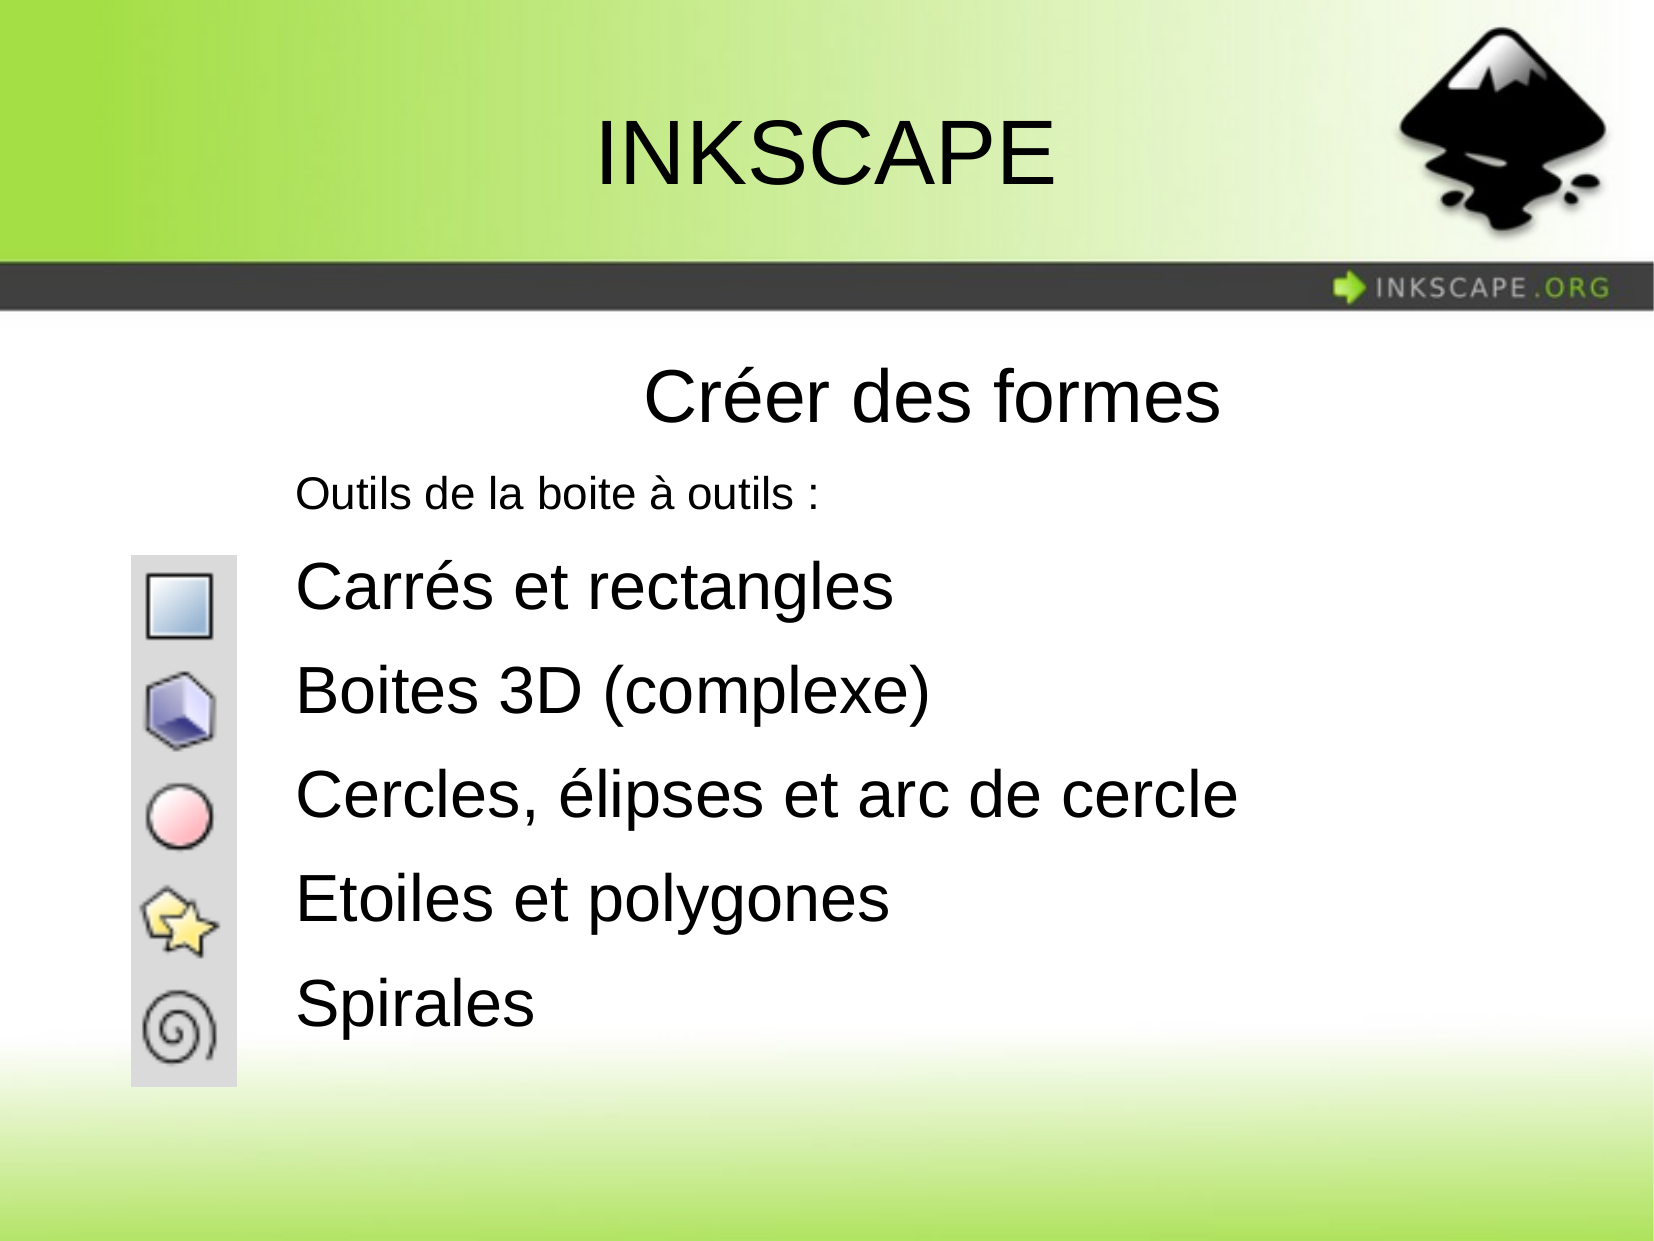

# INKSCAPE
Créer des formes
Outils de la boite à outils :
Carrés et rectangles
Boites 3D (complexe)
Cercles, élipses et arc de cercle
Etoiles et polygones
Spirales